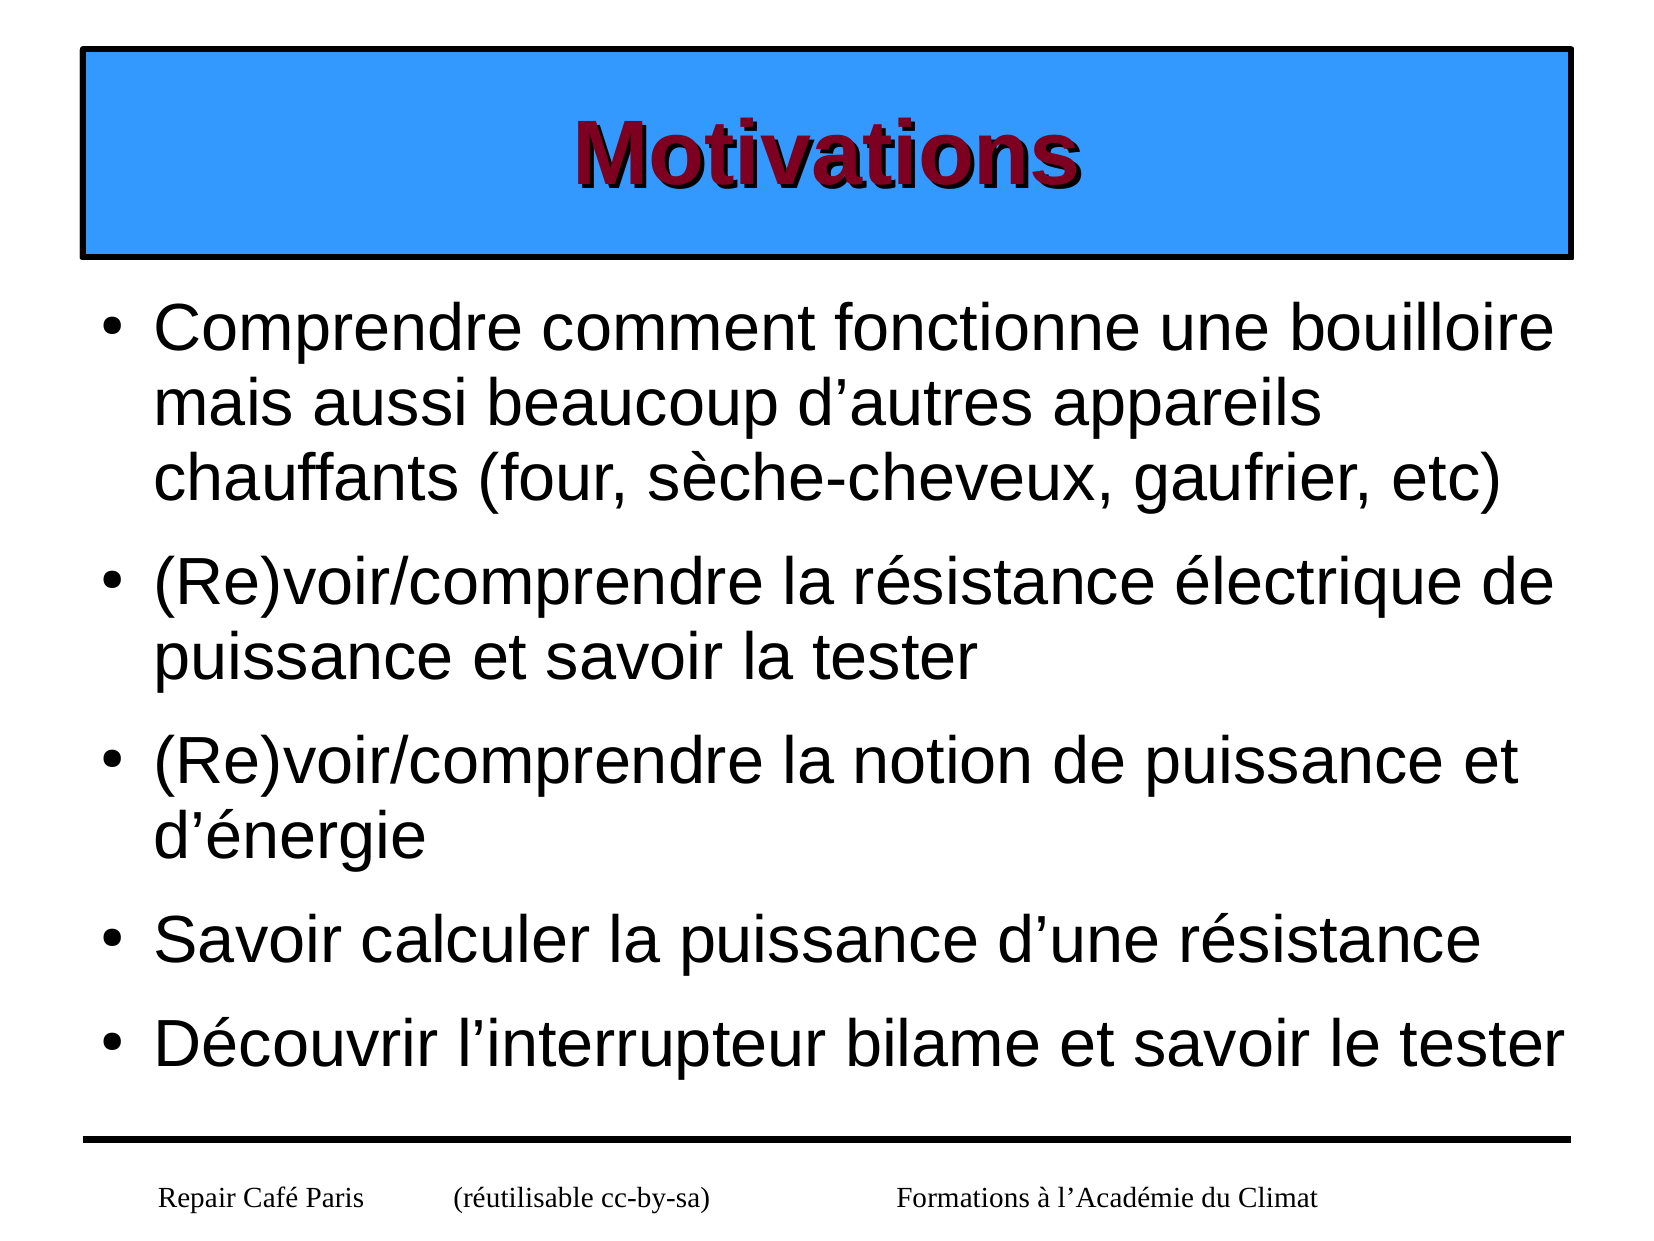

# Motivations
Comprendre comment fonctionne une bouilloire mais aussi beaucoup d’autres appareils chauffants (four, sèche-cheveux, gaufrier, etc)
(Re)voir/comprendre la résistance électrique de puissance et savoir la tester
(Re)voir/comprendre la notion de puissance et d’énergie
Savoir calculer la puissance d’une résistance
Découvrir l’interrupteur bilame et savoir le tester